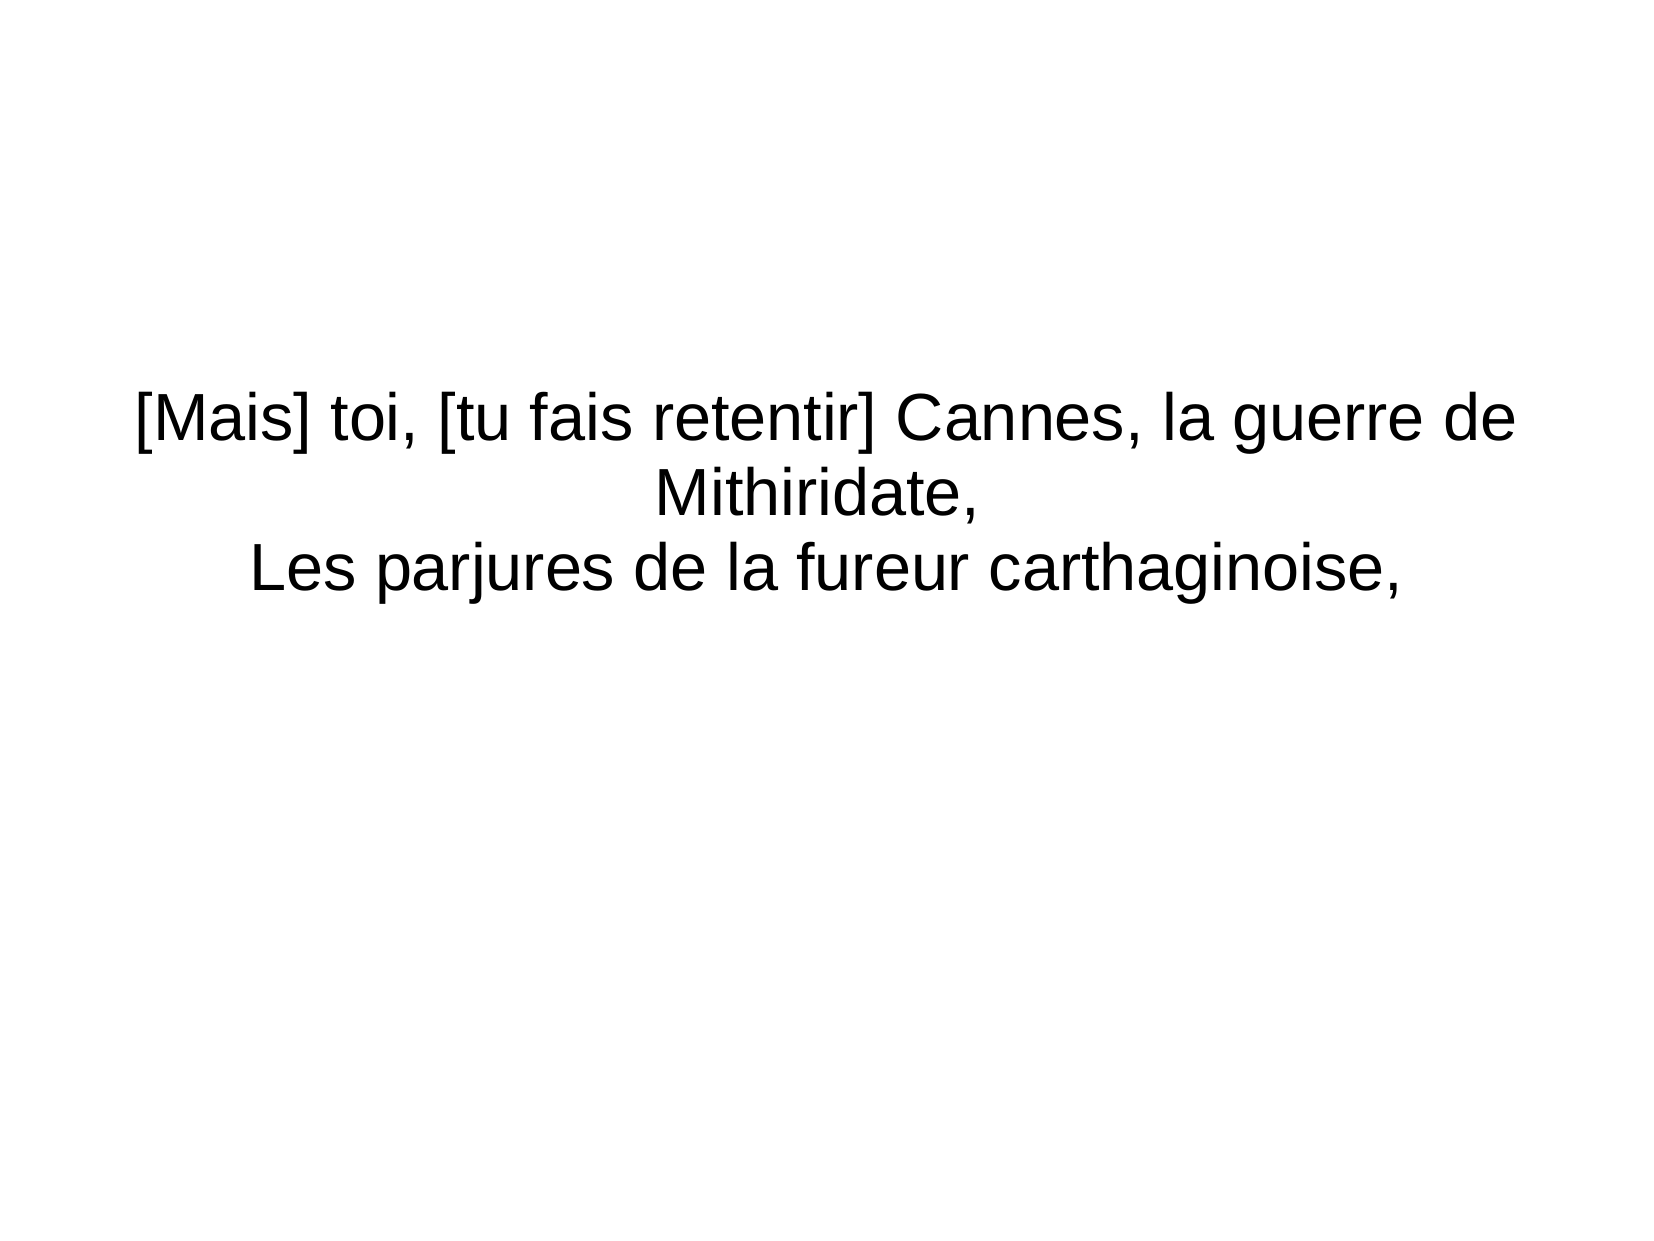

# [Mais] toi, [tu fais retentir] Cannes, la guerre de Mithiridate,
Les parjures de la fureur carthaginoise,